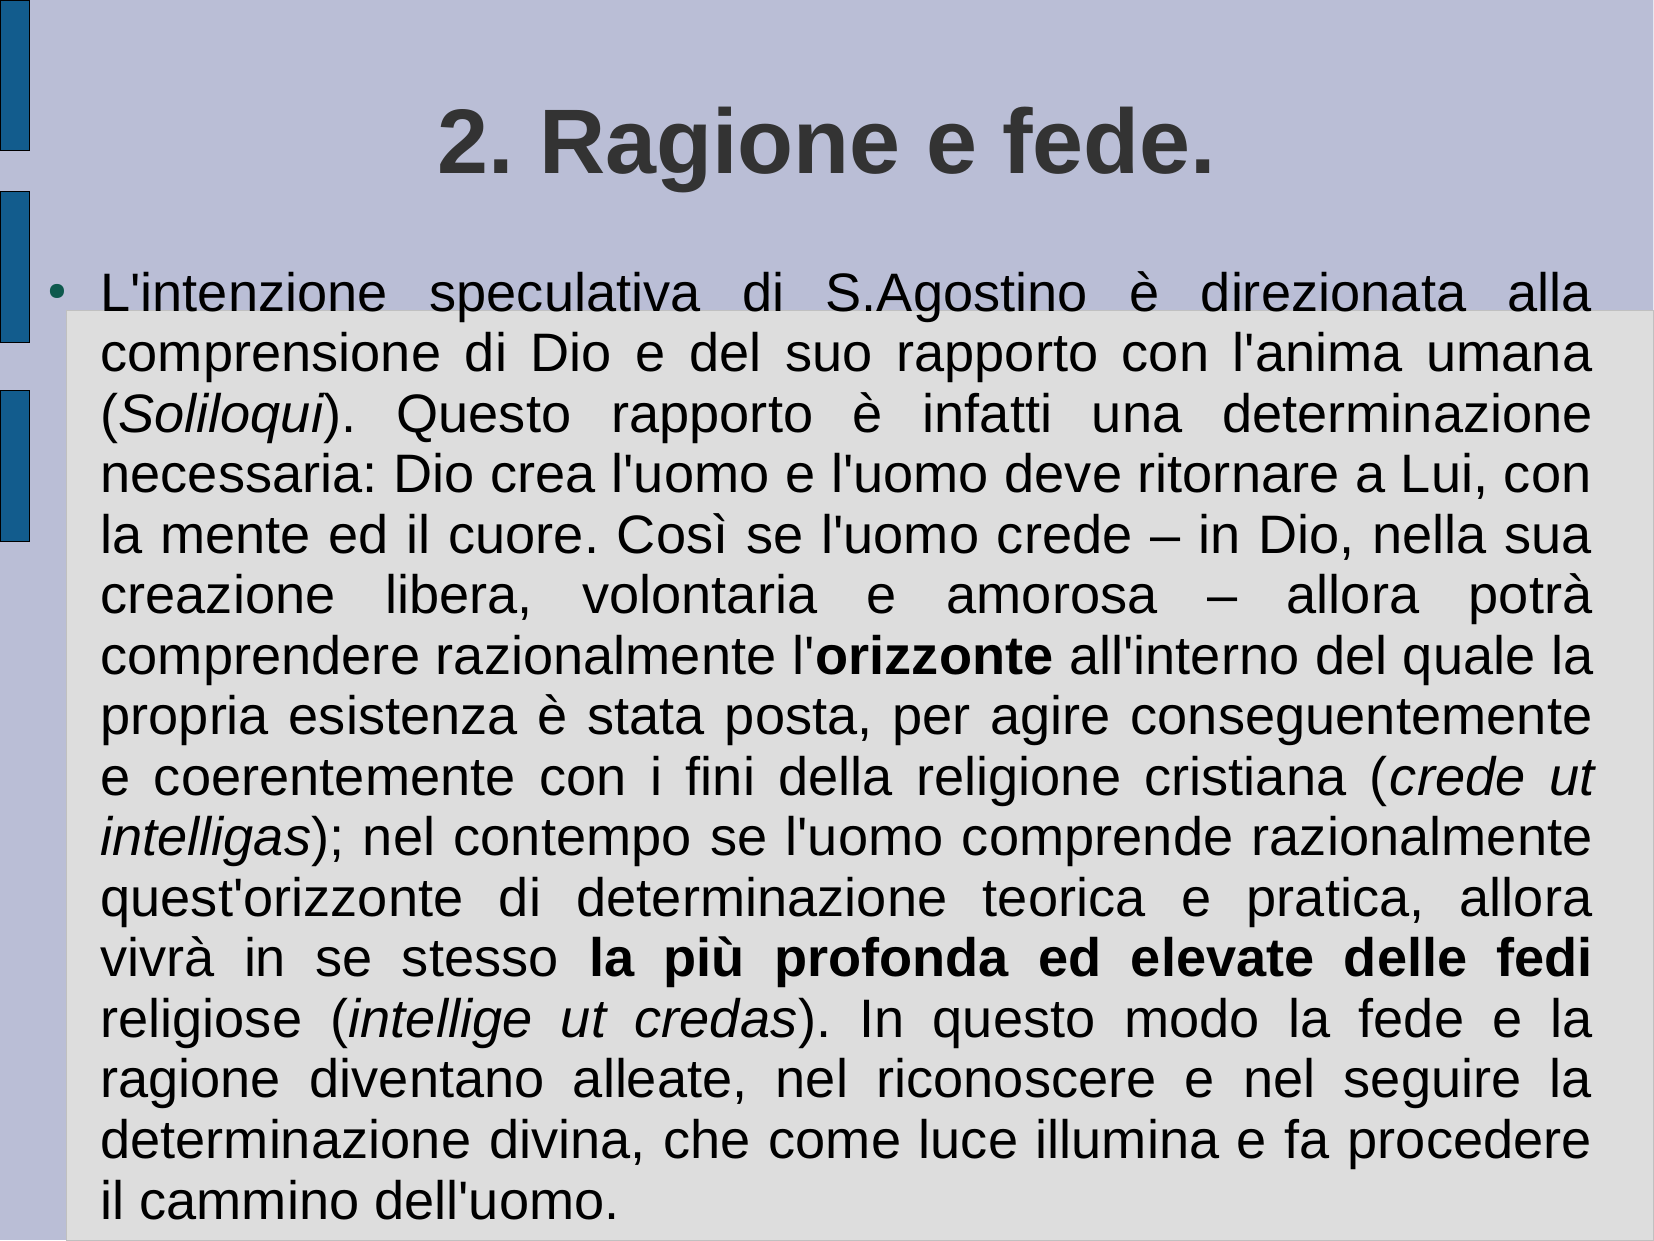

# 2. Ragione e fede.
L'intenzione speculativa di S.Agostino è direzionata alla comprensione di Dio e del suo rapporto con l'anima umana (Soliloqui). Questo rapporto è infatti una determinazione necessaria: Dio crea l'uomo e l'uomo deve ritornare a Lui, con la mente ed il cuore. Così se l'uomo crede – in Dio, nella sua creazione libera, volontaria e amorosa – allora potrà comprendere razionalmente l'orizzonte all'interno del quale la propria esistenza è stata posta, per agire conseguentemente e coerentemente con i fini della religione cristiana (crede ut intelligas); nel contempo se l'uomo comprende razionalmente quest'orizzonte di determinazione teorica e pratica, allora vivrà in se stesso la più profonda ed elevate delle fedi religiose (intellige ut credas). In questo modo la fede e la ragione diventano alleate, nel riconoscere e nel seguire la determinazione divina, che come luce illumina e fa procedere il cammino dell'uomo.